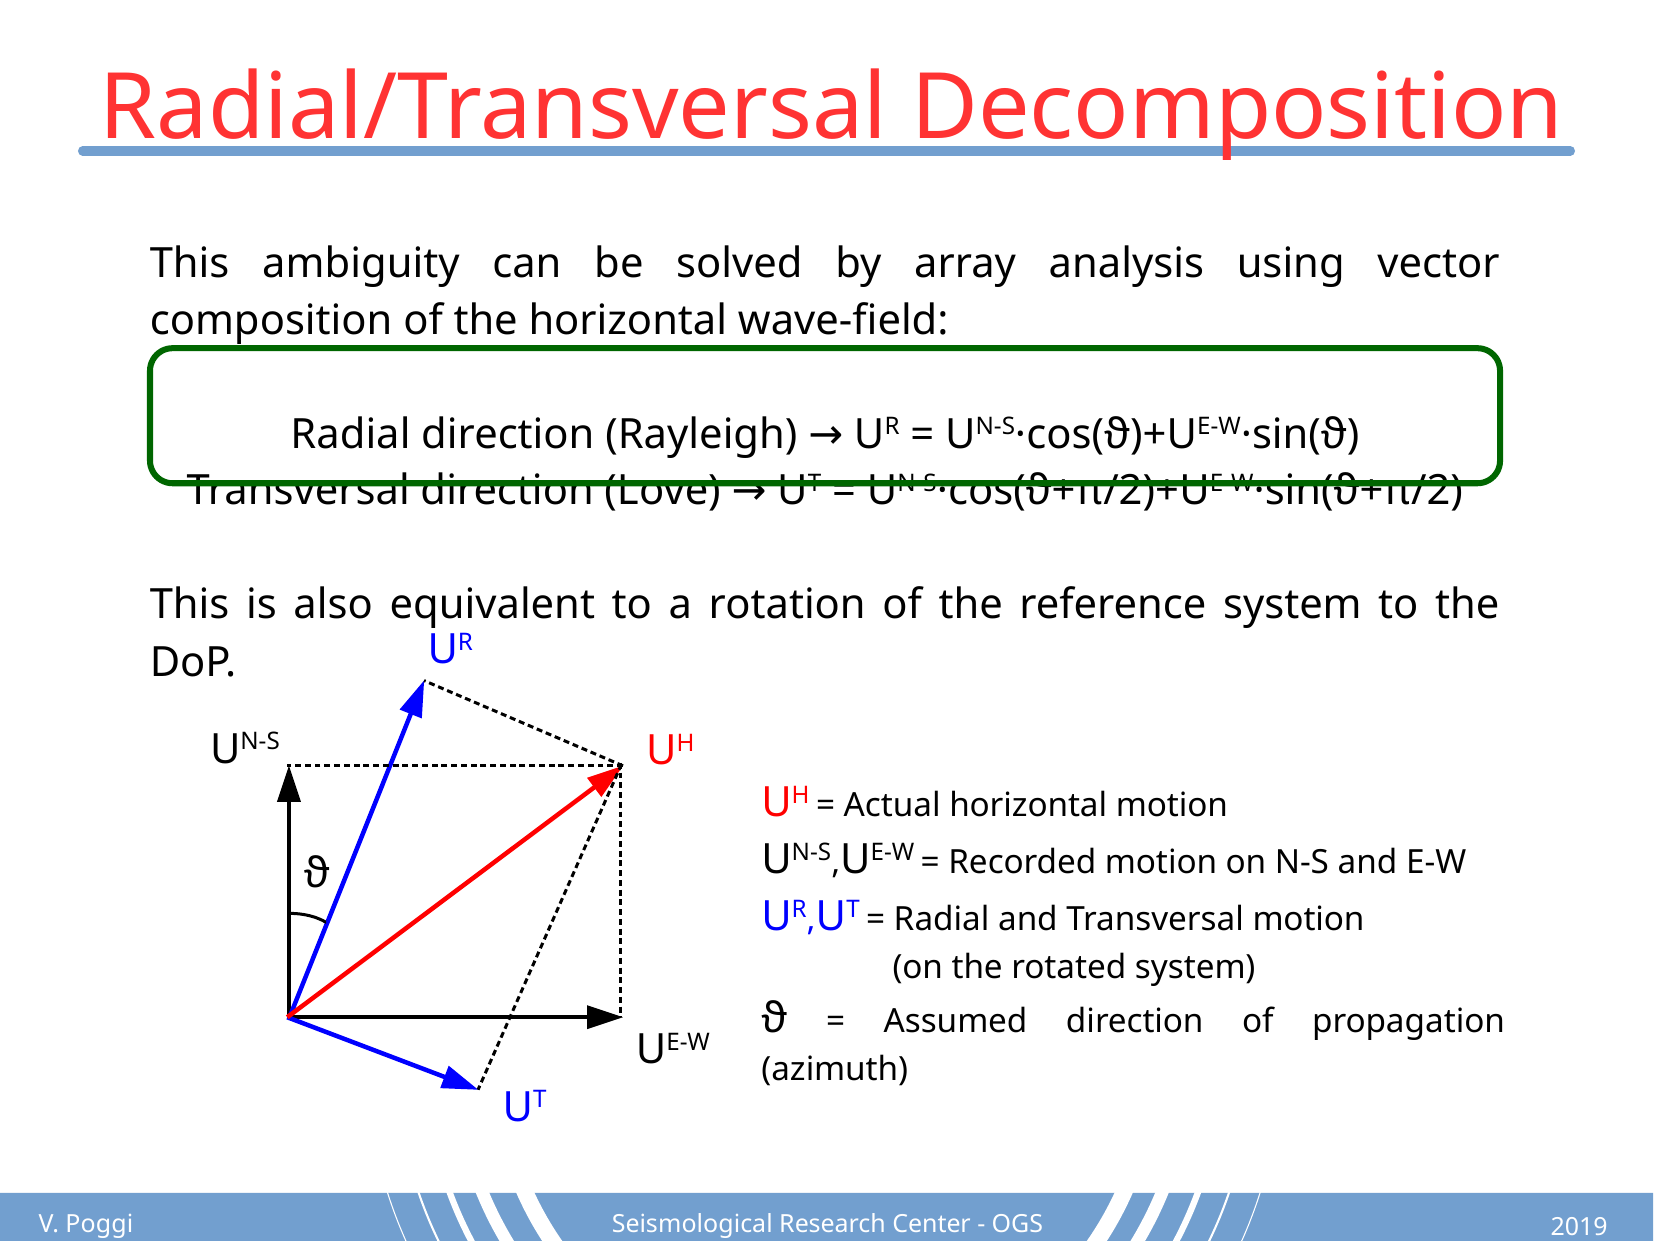

Radial/Transversal Decomposition
This ambiguity can be solved by array analysis using vector composition of the horizontal wave-field:
Radial direction (Rayleigh) → UR = UN-S·cos(ϑ)+UE-W·sin(ϑ)
Transversal direction (Love) → UT = UN-S·cos(ϑ+π/2)+UE-W·sin(ϑ+π/2)
This is also equivalent to a rotation of the reference system to the DoP.
UR
UN-S
UH
UH = Actual horizontal motion
UN-S,UE-W = Recorded motion on N-S and E-W
UR,UT = Radial and Transversal motion
 (on the rotated system)
ϑ = Assumed direction of propagation (azimuth)
ϑ
UE-W
UT